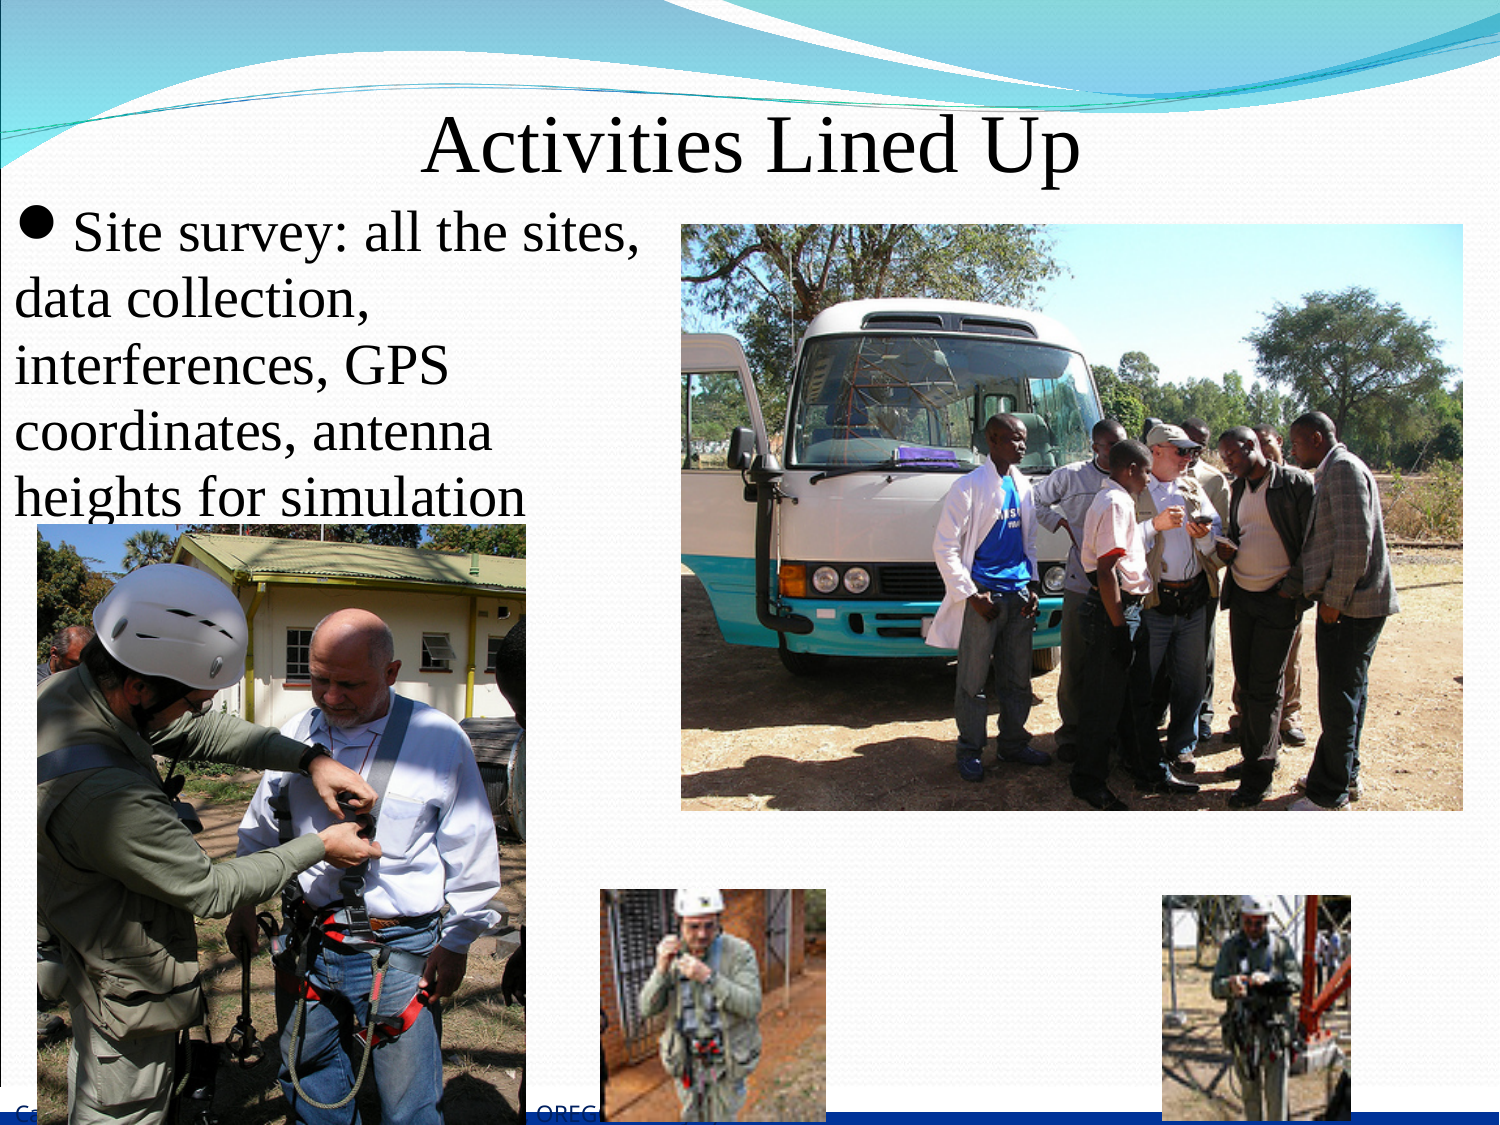

Activities Lined Up
Site survey: all the sites, data collection, interferences, GPS coordinates, antenna heights for simulation